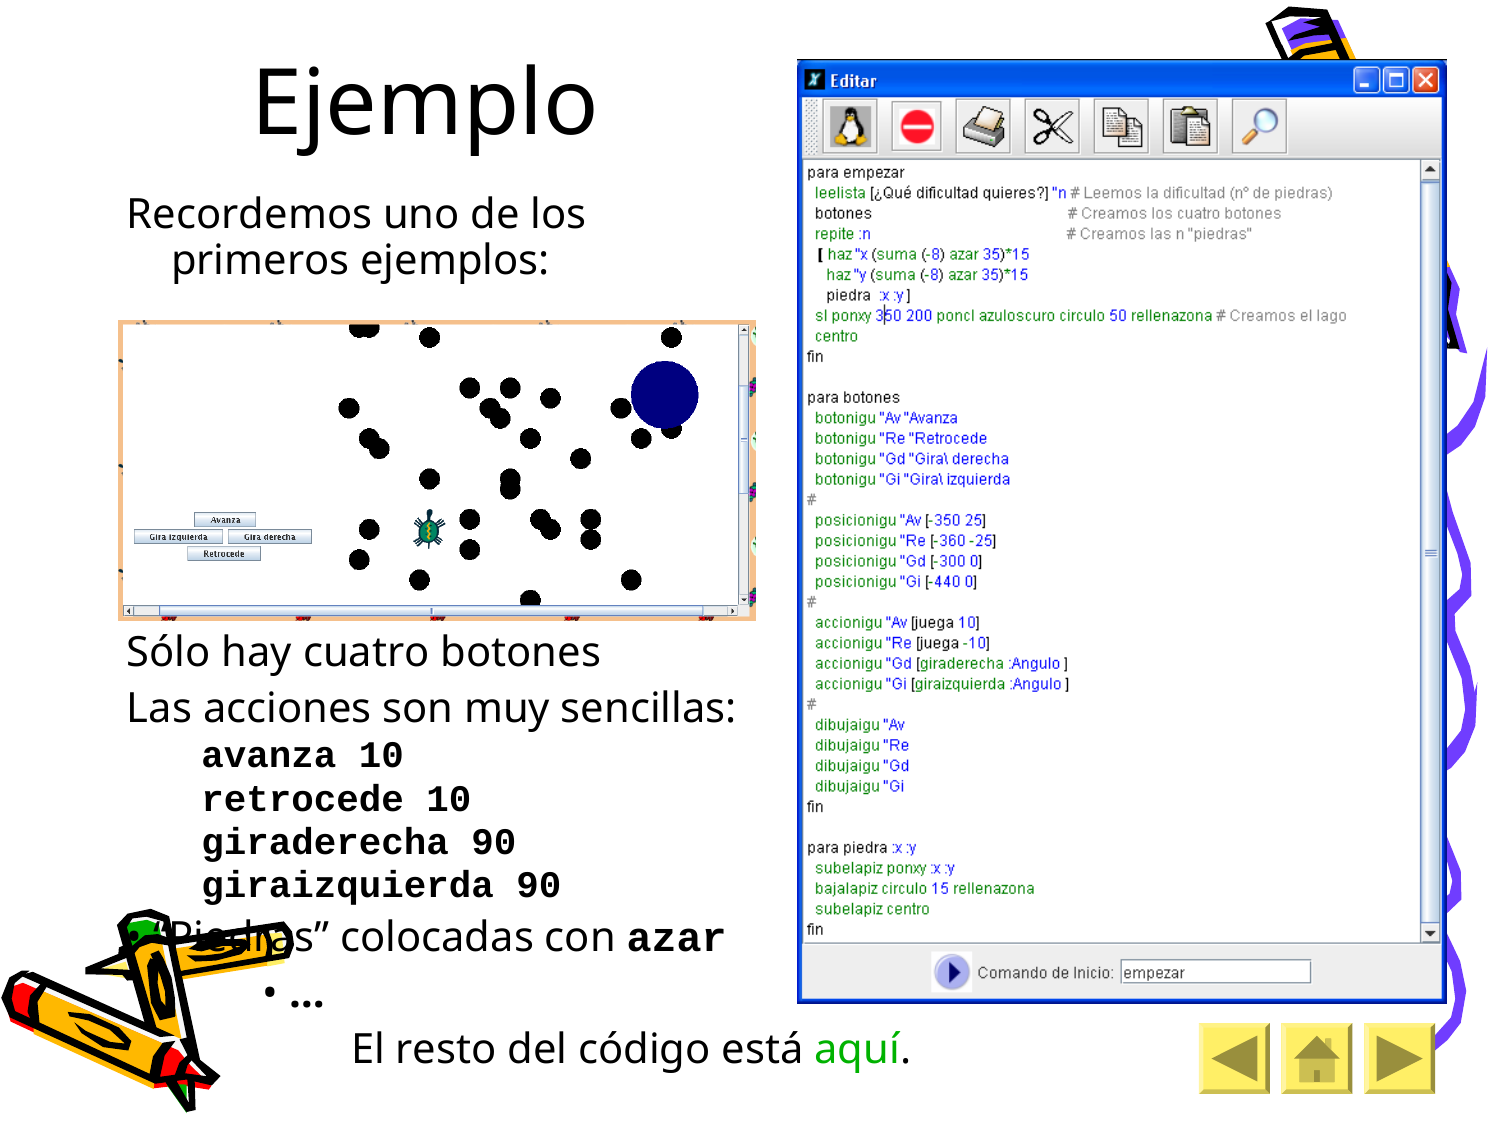

# Ejemplo
Recordemos uno de los primeros ejemplos:
Sólo hay cuatro botones
Las acciones son muy sencillas:
avanza 10
retrocede 10
giraderecha 90
giraizquierda 90
• “Piedras” colocadas con azar
		 • …
El resto del código está aquí.